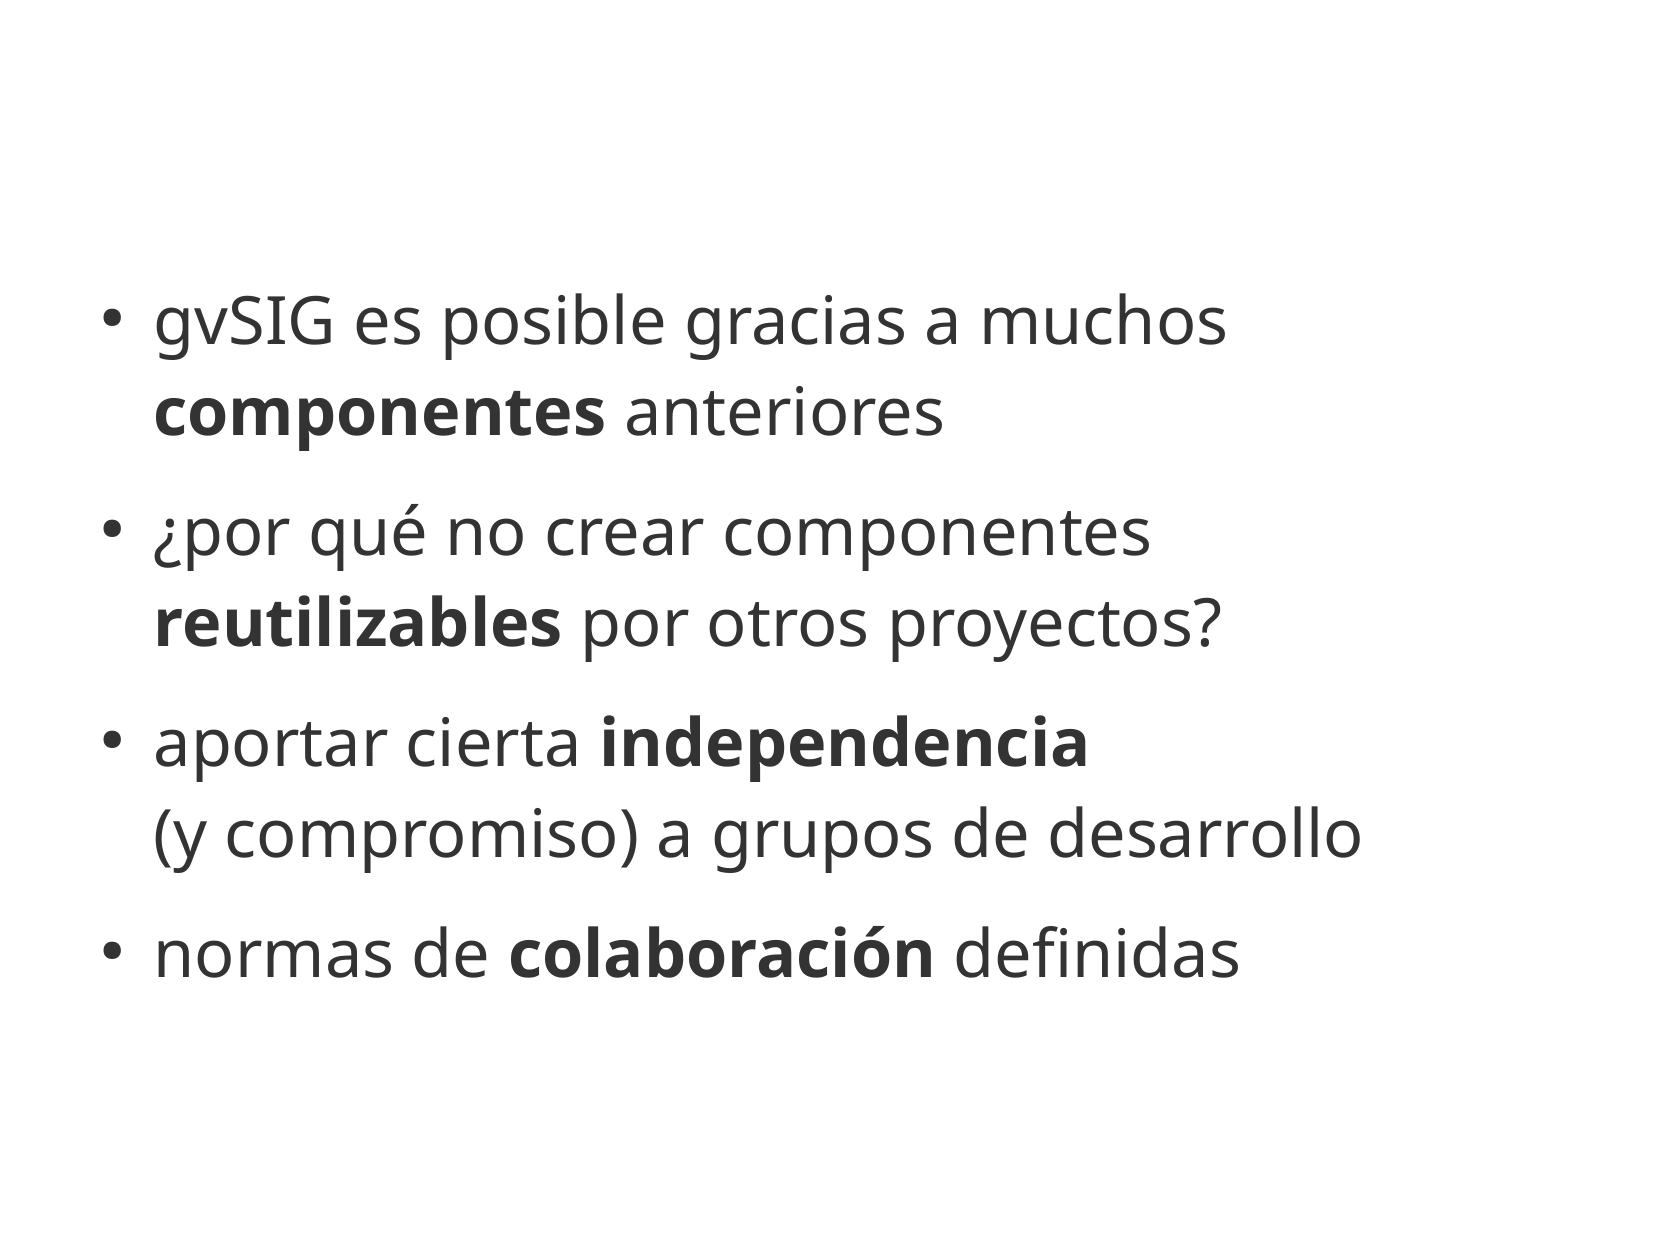

# gvSIG es posible gracias a muchos componentes anteriores
¿por qué no crear componentes
reutilizables por otros proyectos?
aportar cierta independencia
(y compromiso) a grupos de desarrollo
normas de colaboración definidas